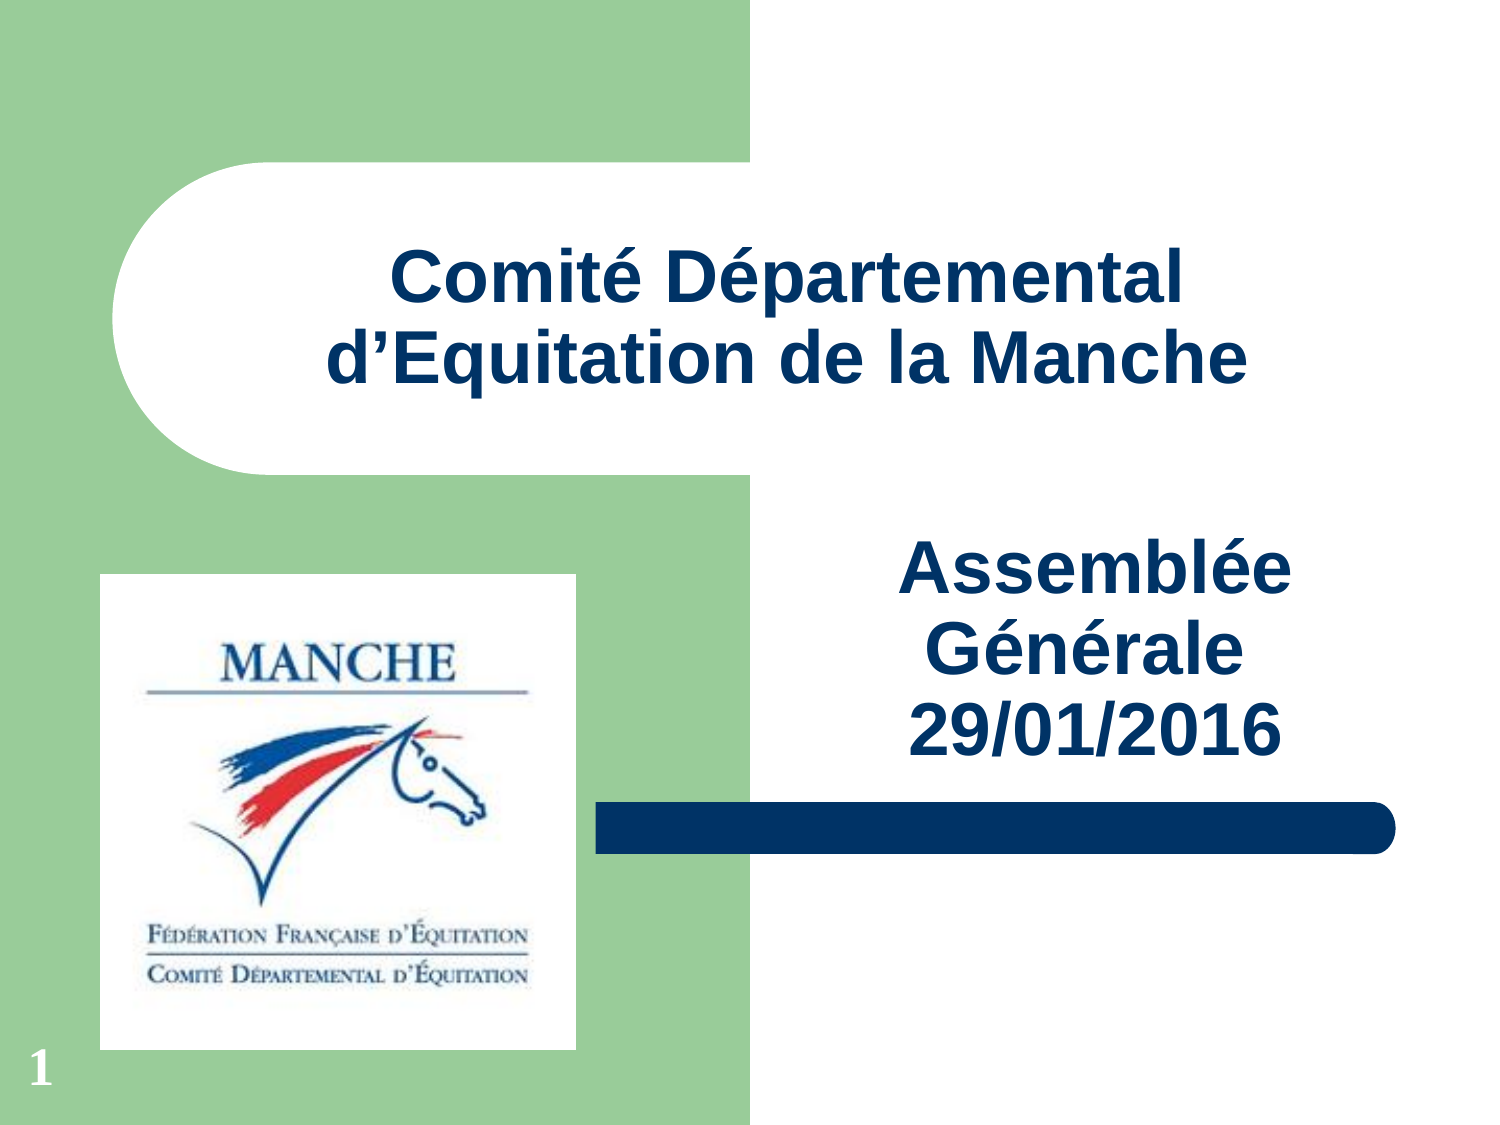

Comité Départemental d’Equitation de la Manche
# Assemblée Générale 29/01/2016
1